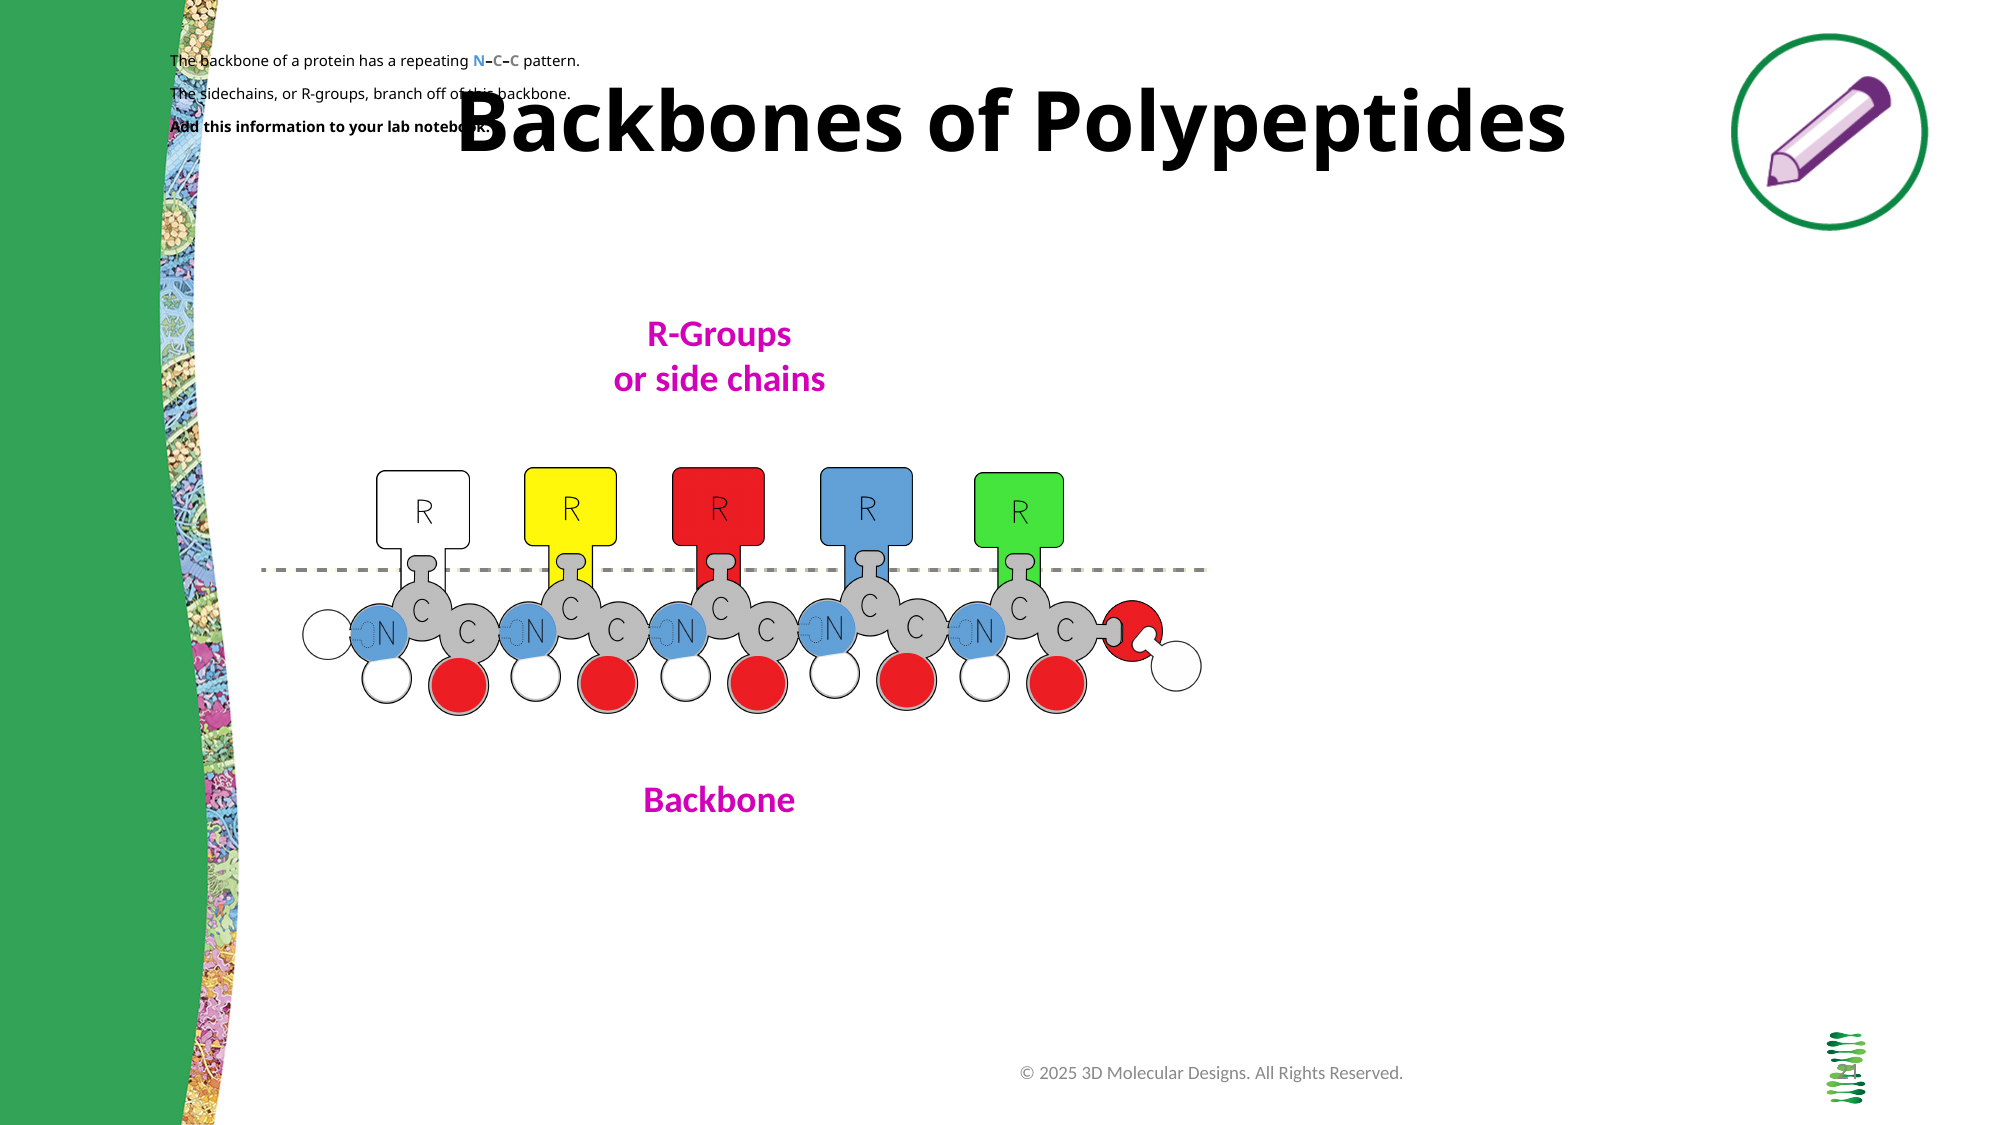

# The backbone of a protein has a repeating N–C–C pattern.
The sidechains, or R-groups, branch off of this backbone.
Add this information to your lab notebook.
Backbones of Polypeptides
R-Groups
or side chains
Backbone